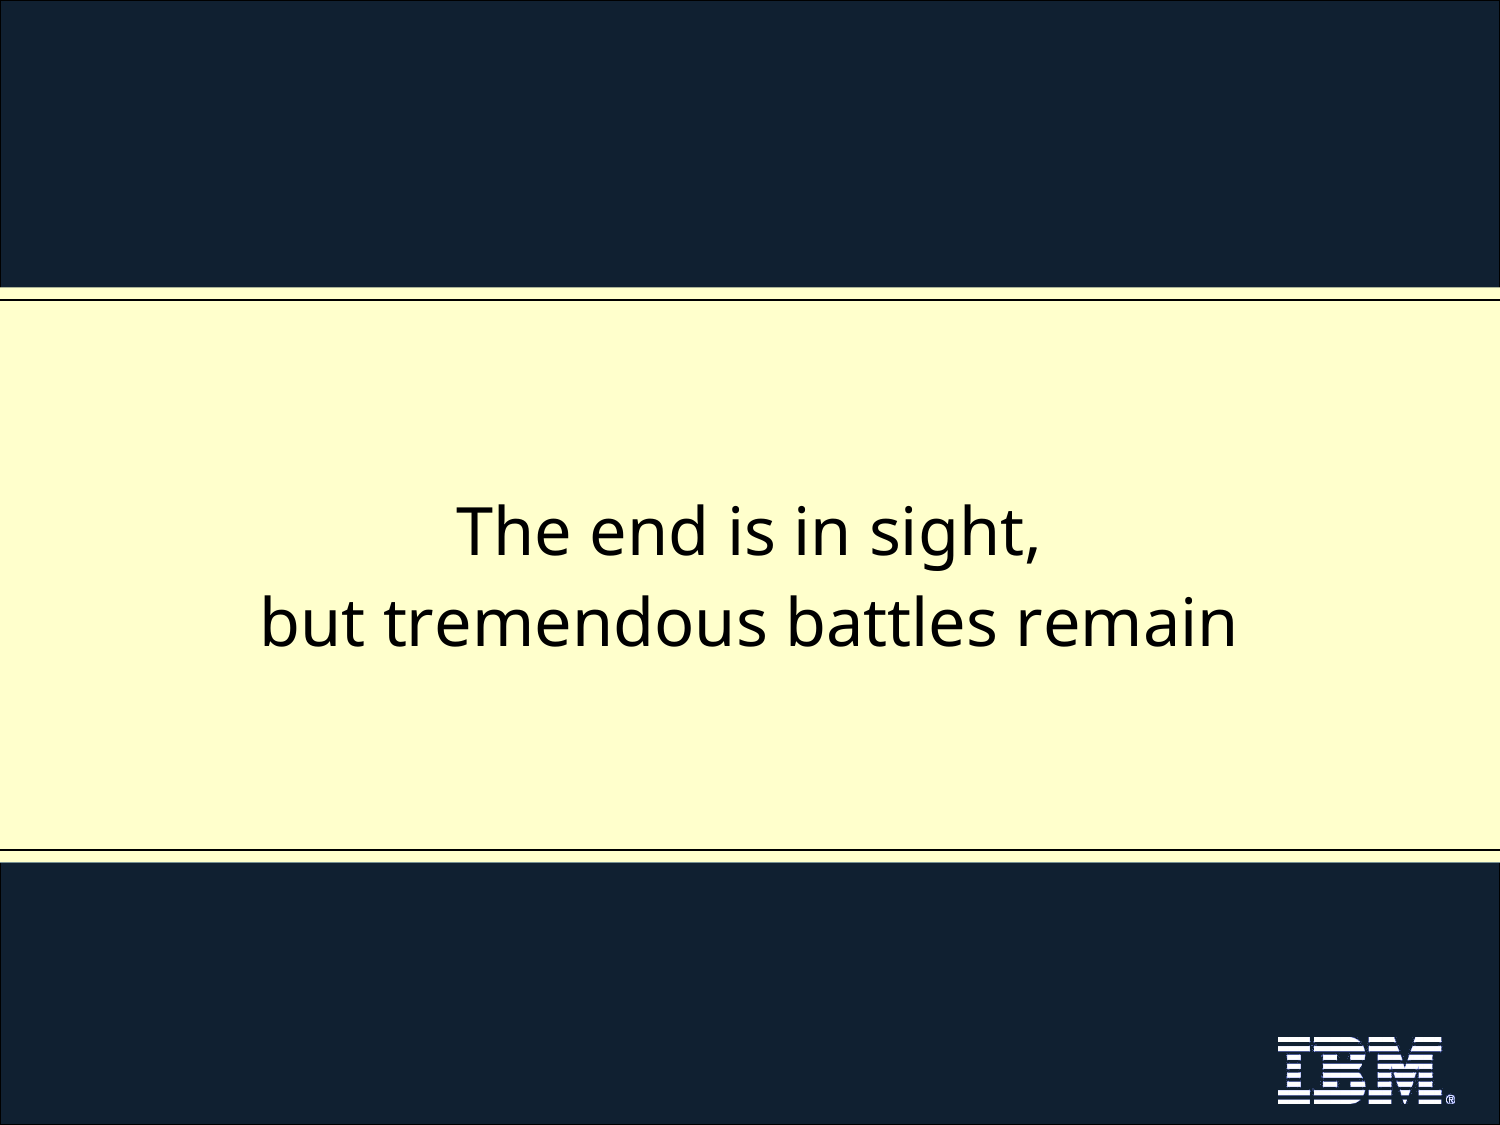

The end is in sight,
but tremendous battles remain
# Characteristics of “open”